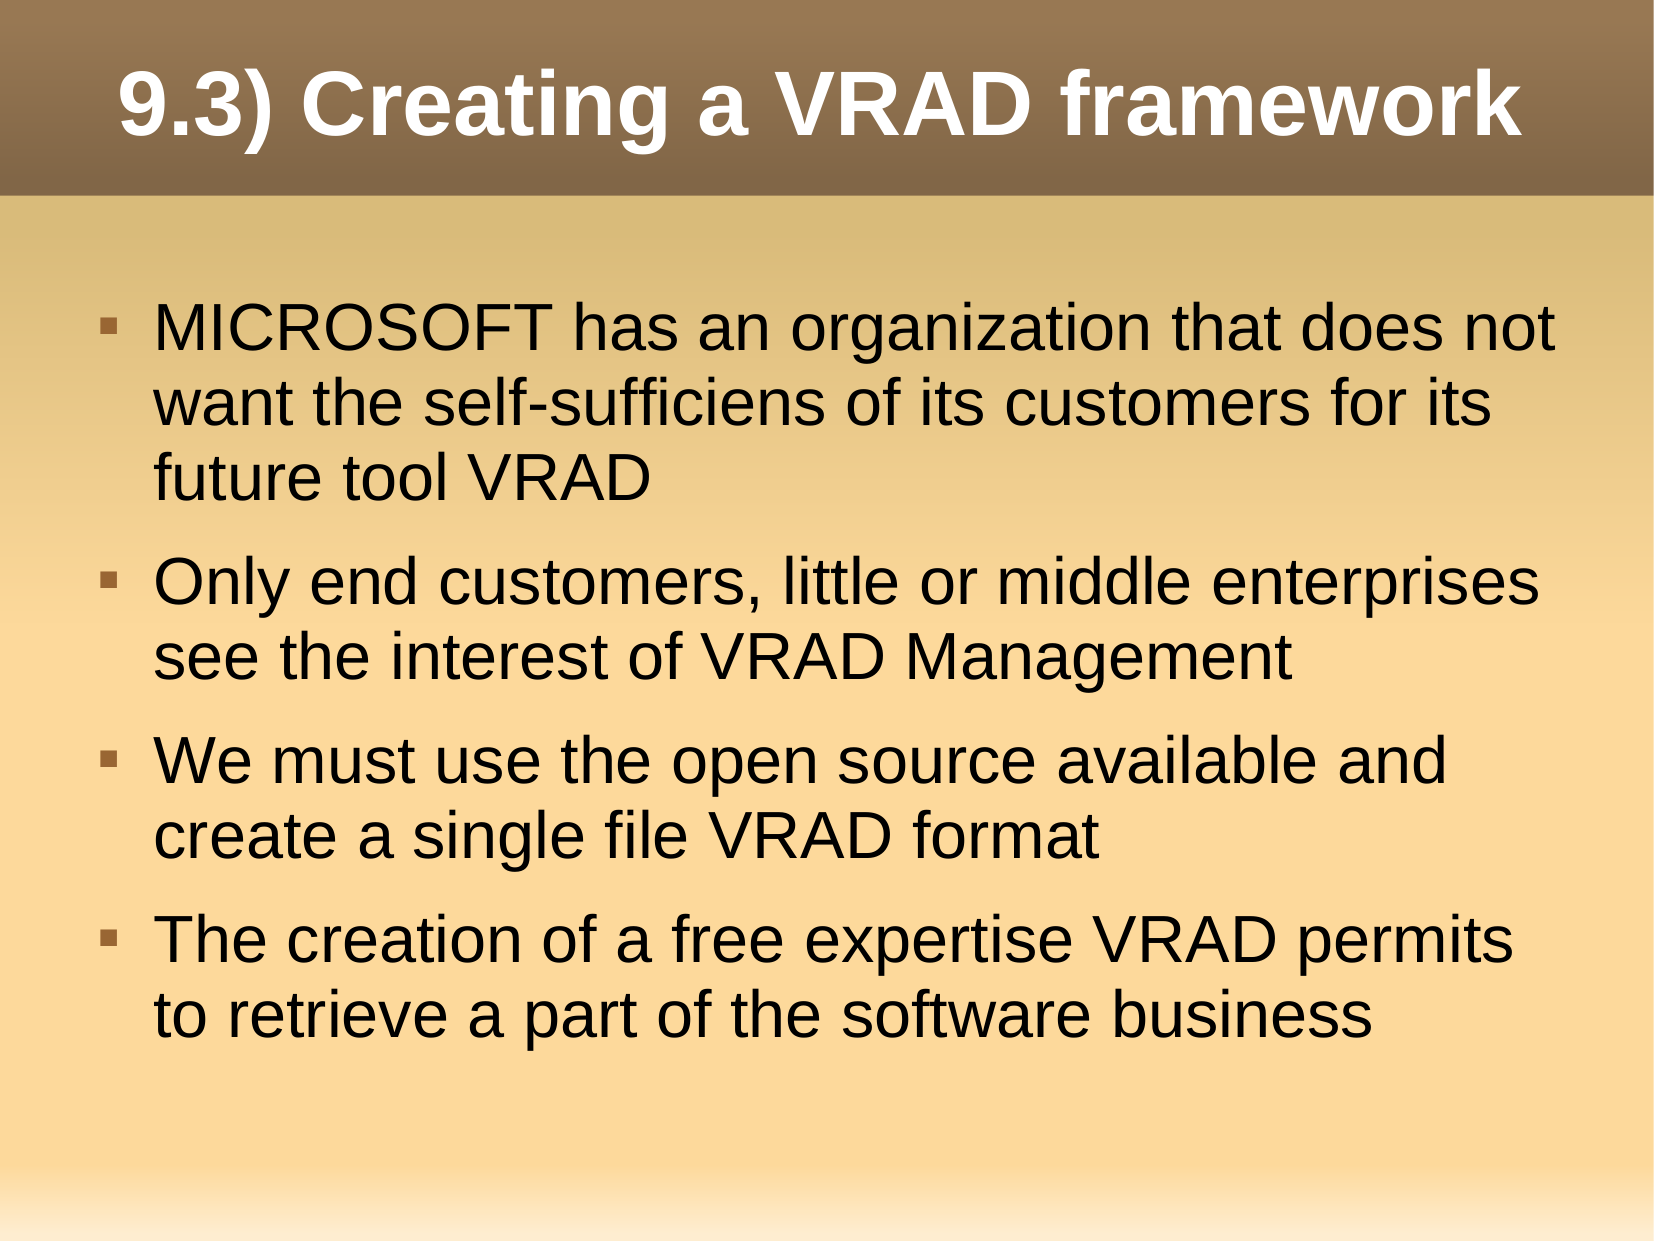

# 9.3) Creating a VRAD framework
MICROSOFT has an organization that does not want the self-sufficiens of its customers for its future tool VRAD
Only end customers, little or middle enterprises see the interest of VRAD Management
We must use the open source available and create a single file VRAD format
The creation of a free expertise VRAD permits to retrieve a part of the software business